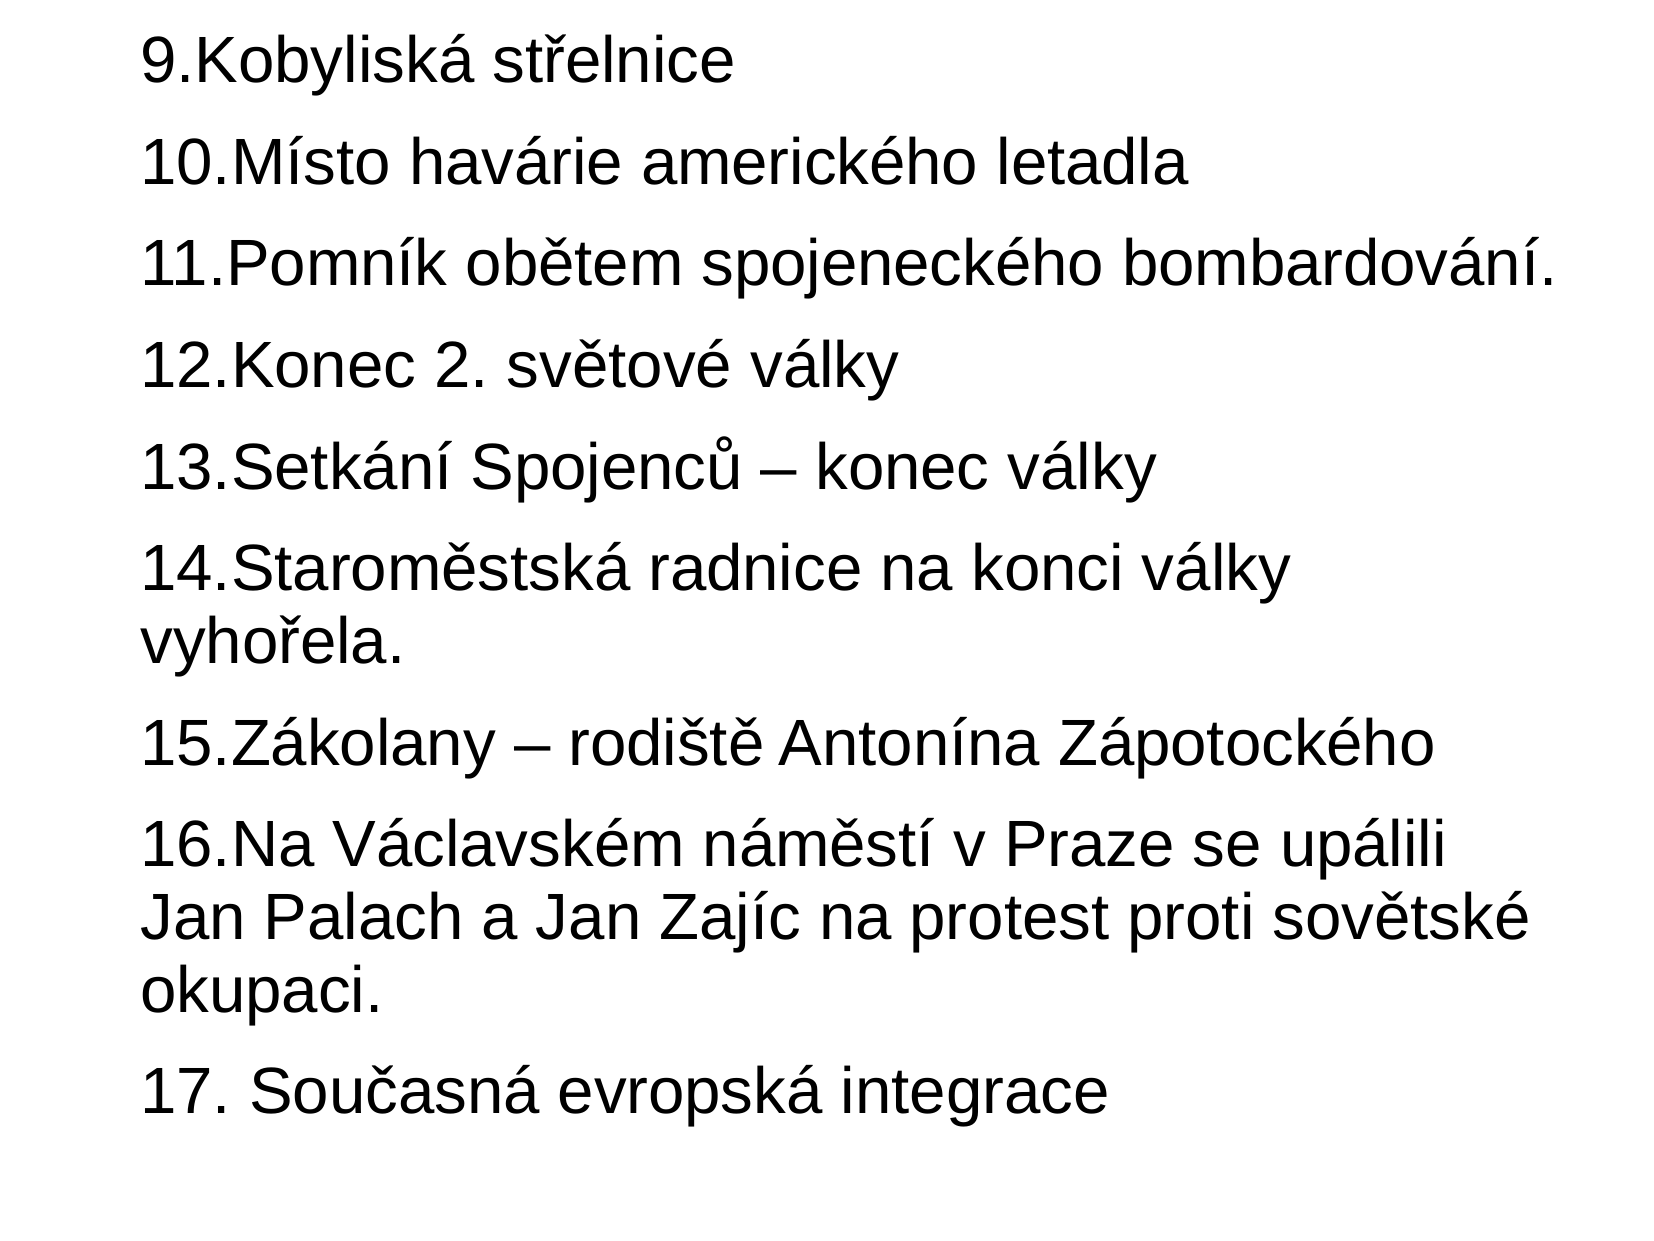

# 9.Kobyliská střelnice
10.Místo havárie amerického letadla
11.Pomník obětem spojeneckého bombardování.
12.Konec 2. světové války
13.Setkání Spojenců – konec války
14.Staroměstská radnice na konci války vyhořela.
15.Zákolany – rodiště Antonína Zápotockého
16.Na Václavském náměstí v Praze se upálili Jan Palach a Jan Zajíc na protest proti sovětské okupaci.
17. Současná evropská integrace